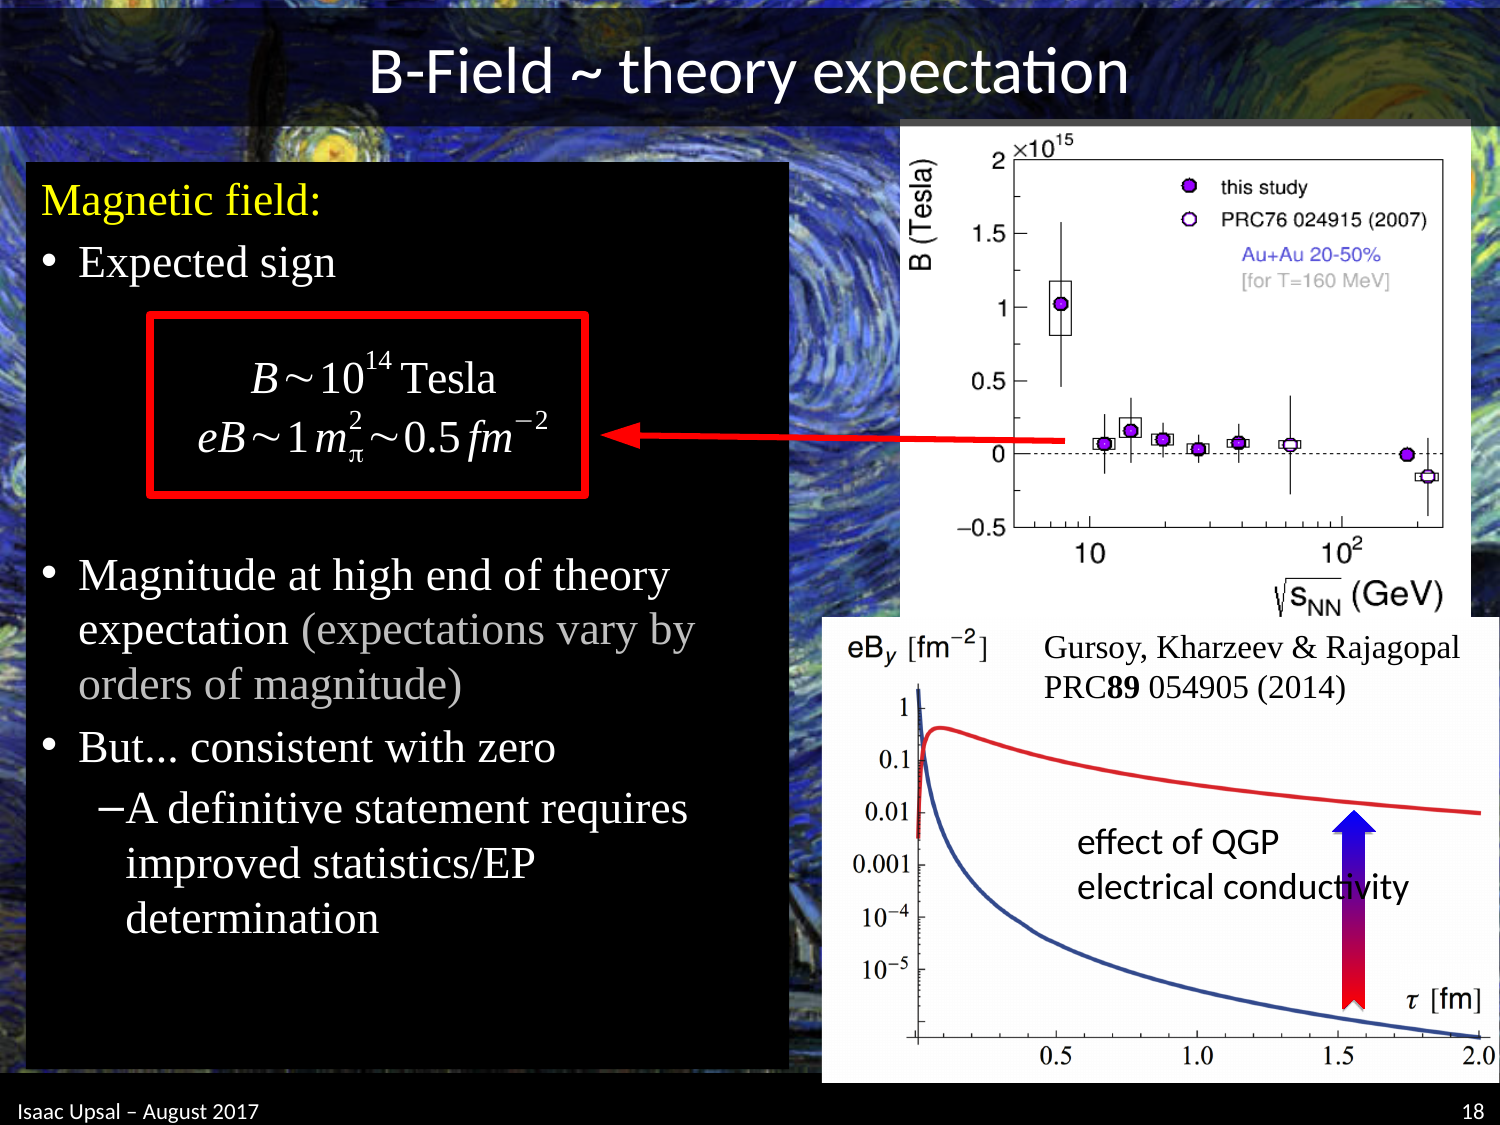

# B-Field ~ theory expectation
Magnetic field:
Expected sign
Magnitude at high end of theory expectation (expectations vary by orders of magnitude)
But... consistent with zero
A definitive statement requires improved statistics/EP determination
Gursoy, Kharzeev & Rajagopal
PRC89 054905 (2014)
effect of QGP electrical conductivity
18